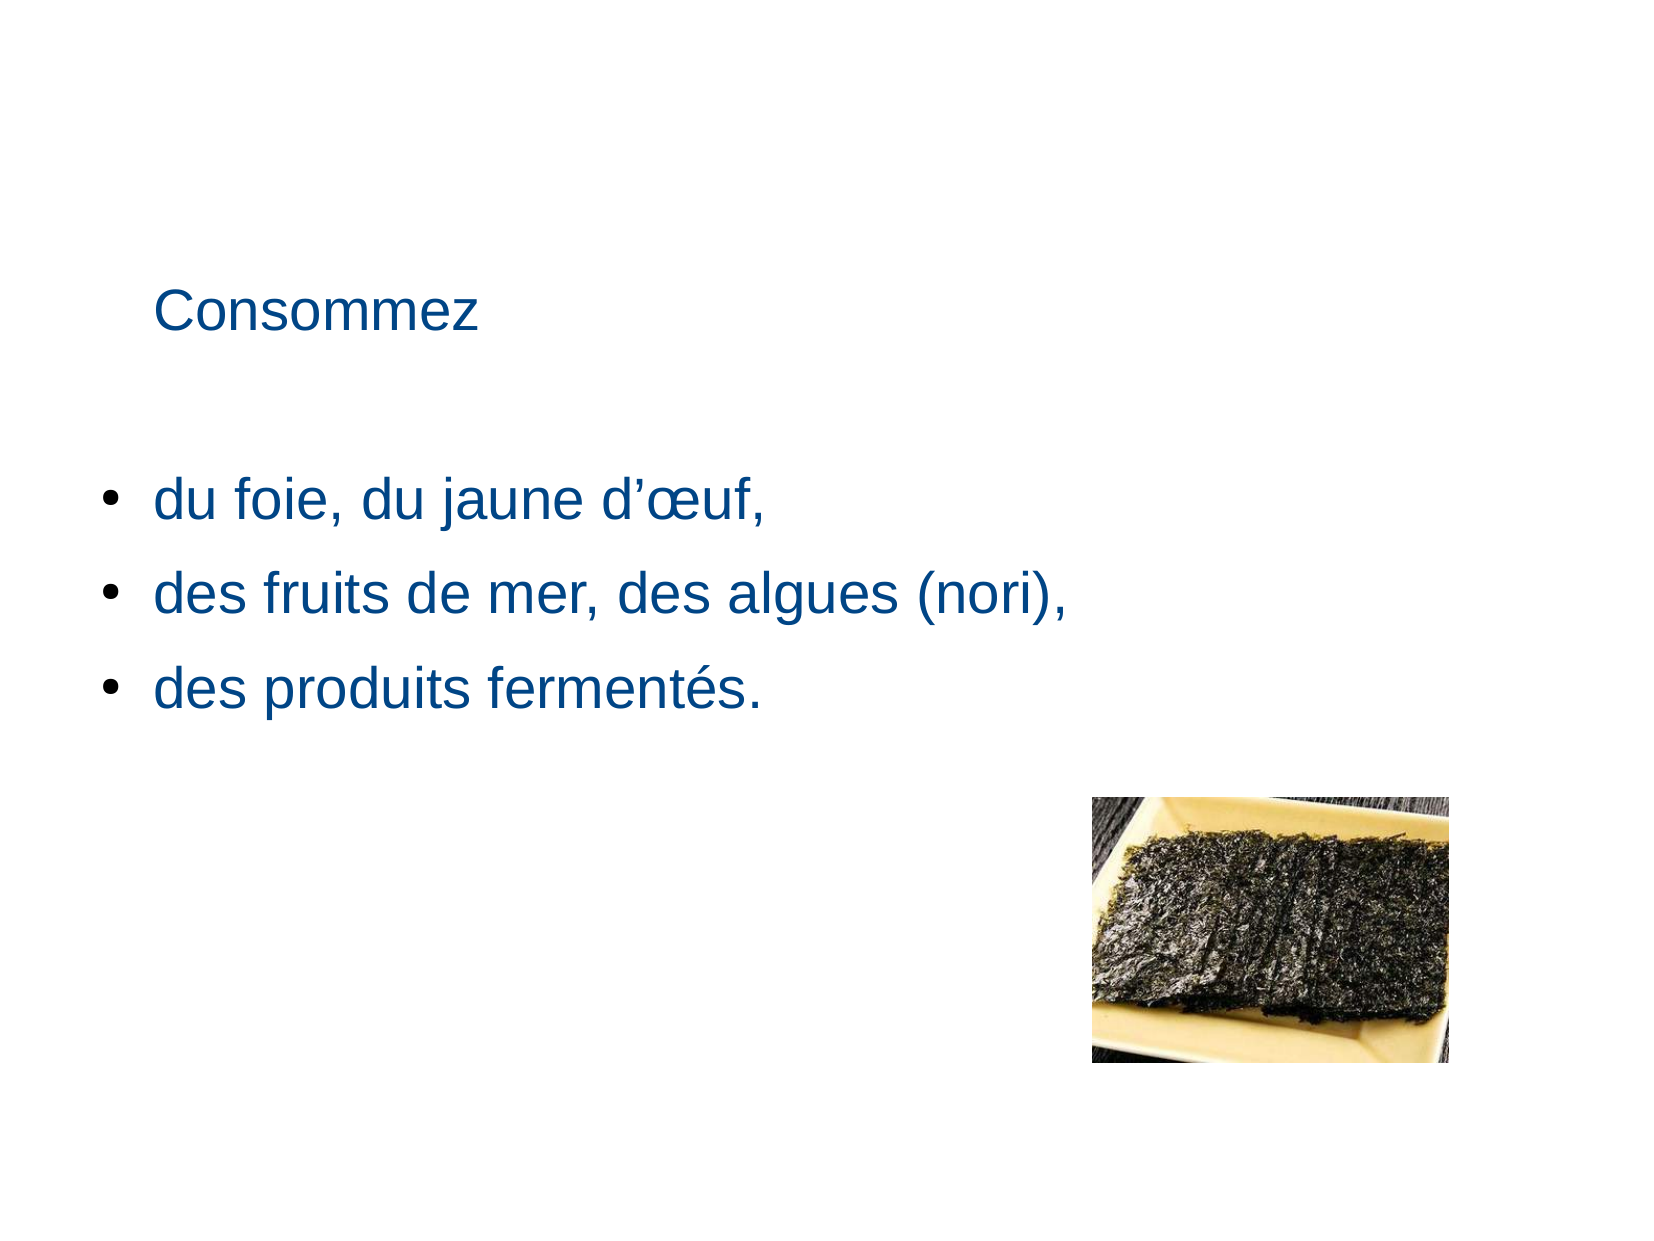

# Consommez
du foie, du jaune d’œuf,
des fruits de mer, des algues (nori),
des produits fermentés.